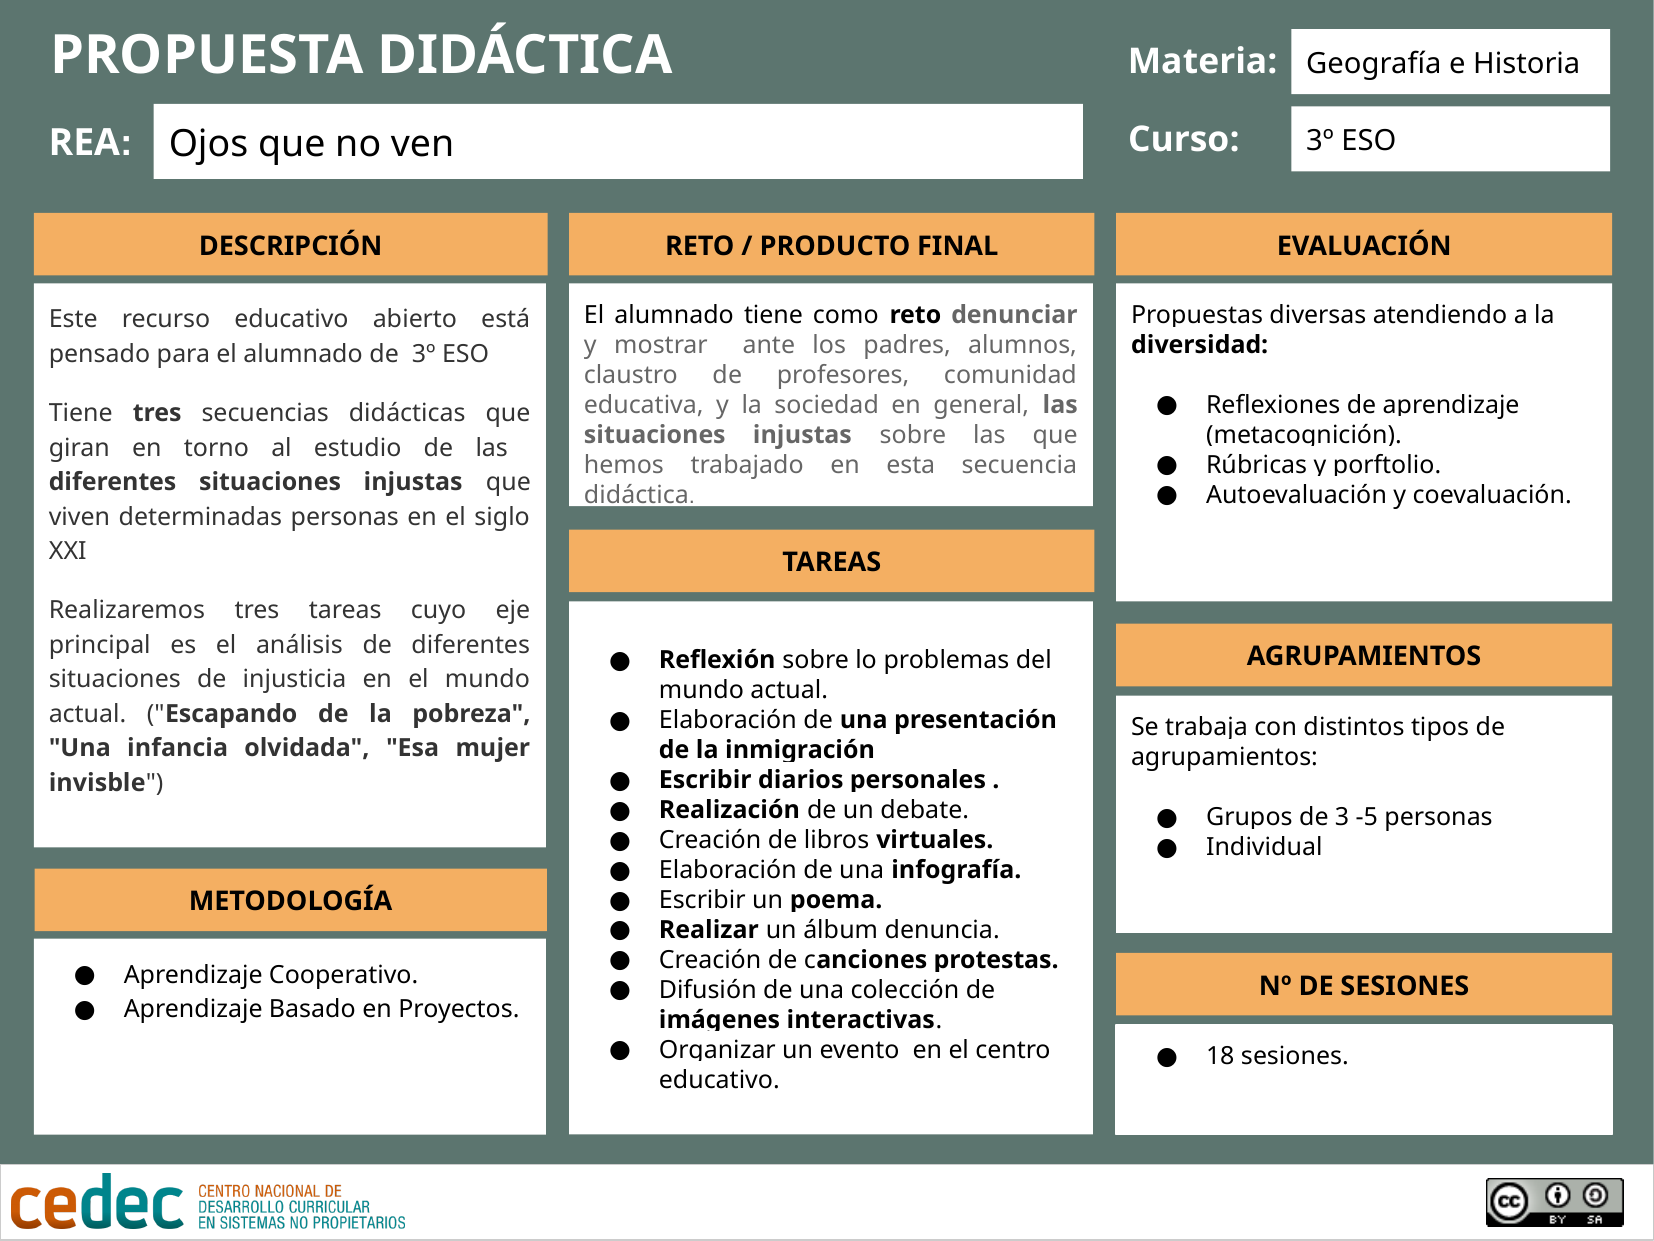

PROPUESTA DIDÁCTICA
Geografía e Historia
Materia:
Ojos que no ven
3º ESO
Curso:
REA:
DESCRIPCIÓN
RETO / PRODUCTO FINAL
EVALUACIÓN
Este recurso educativo abierto está pensado para el alumnado de 3º ESO
Tiene tres secuencias didácticas que giran en torno al estudio de las diferentes situaciones injustas que viven determinadas personas en el siglo XXI
Realizaremos tres tareas cuyo eje principal es el análisis de diferentes situaciones de injusticia en el mundo actual. ("Escapando de la pobreza", "Una infancia olvidada", "Esa mujer invisble")
El alumnado tiene como reto denunciar y mostrar ante los padres, alumnos, claustro de profesores, comunidad educativa, y la sociedad en general, las situaciones injustas sobre las que hemos trabajado en esta secuencia didáctica.
Propuestas diversas atendiendo a la diversidad:
Reflexiones de aprendizaje (metacognición).
Rúbricas y porftolio.
Autoevaluación y coevaluación.
TAREAS
Reflexión sobre lo problemas del mundo actual.
Elaboración de una presentación de la inmigración
Escribir diarios personales .
Realización de un debate.
Creación de libros virtuales.
Elaboración de una infografía.
Escribir un poema.
Realizar un álbum denuncia.
Creación de canciones protestas.
Difusión de una colección de imágenes interactivas.
Organizar un evento en el centro educativo.
AGRUPAMIENTOS
Se trabaja con distintos tipos de agrupamientos:
Grupos de 3 -5 personas
Individual
METODOLOGÍA
Aprendizaje Cooperativo.
Aprendizaje Basado en Proyectos.
Nº DE SESIONES
18 sesiones.